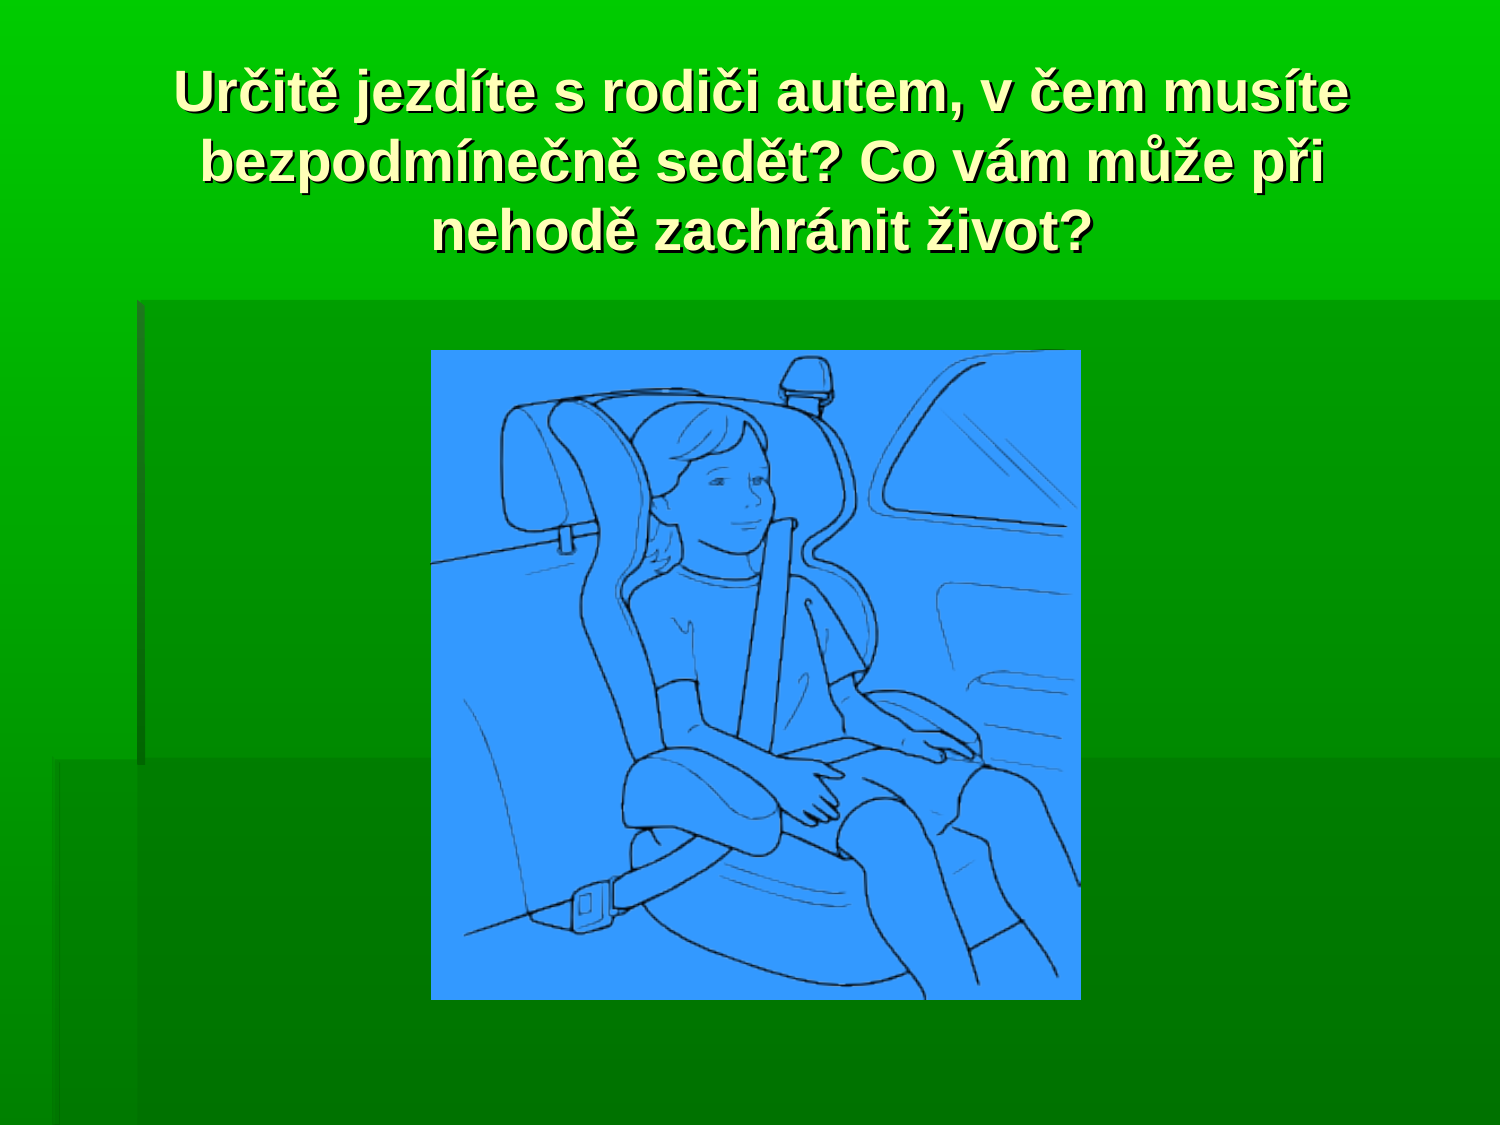

# Určitě jezdíte s rodiči autem, v čem musíte bezpodmínečně sedět? Co vám může při nehodě zachránit život?